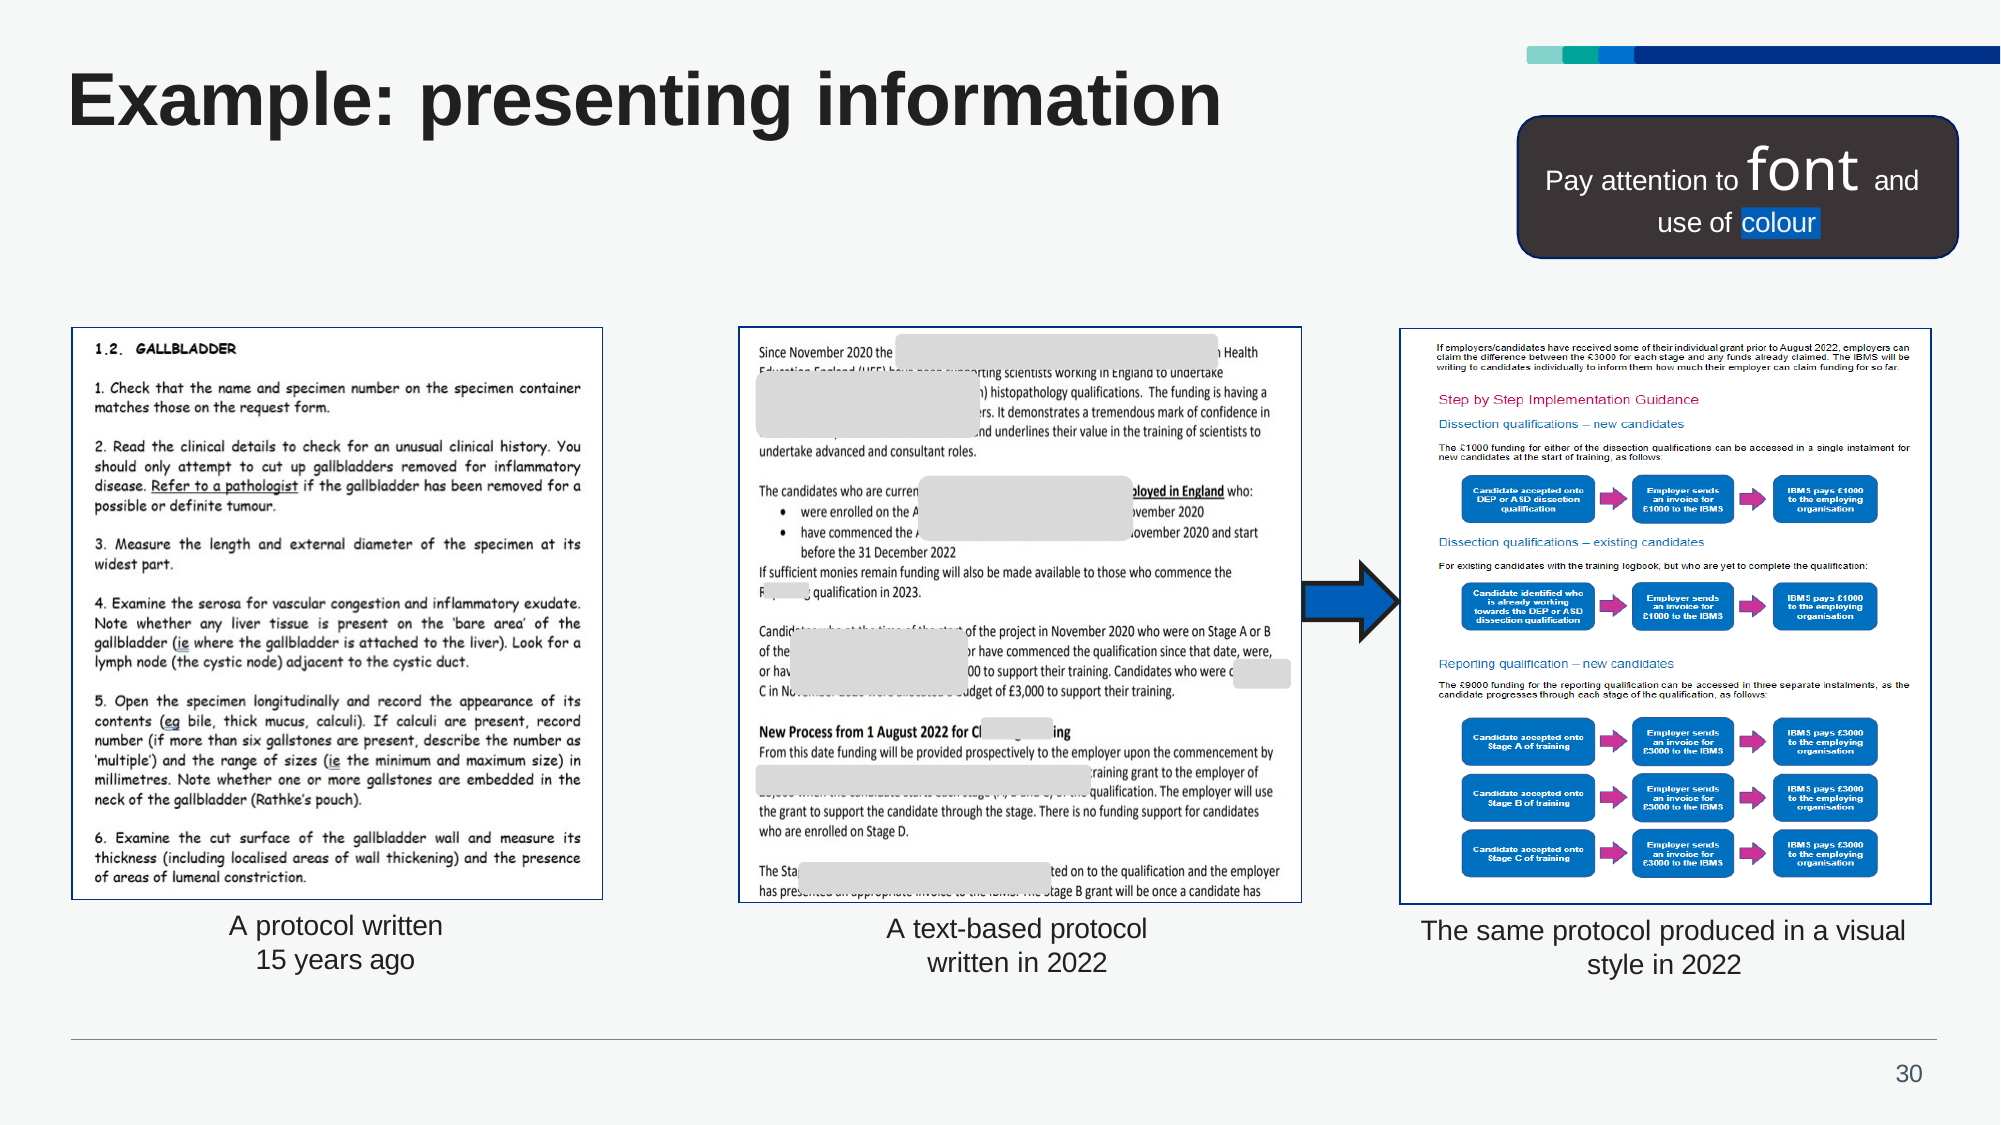

# Example: presenting information
Pay attention to font and
use of
colour
A protocol written 15 years ago
A text-based protocol written in 2022
The same protocol produced in a visual style in 2022
23